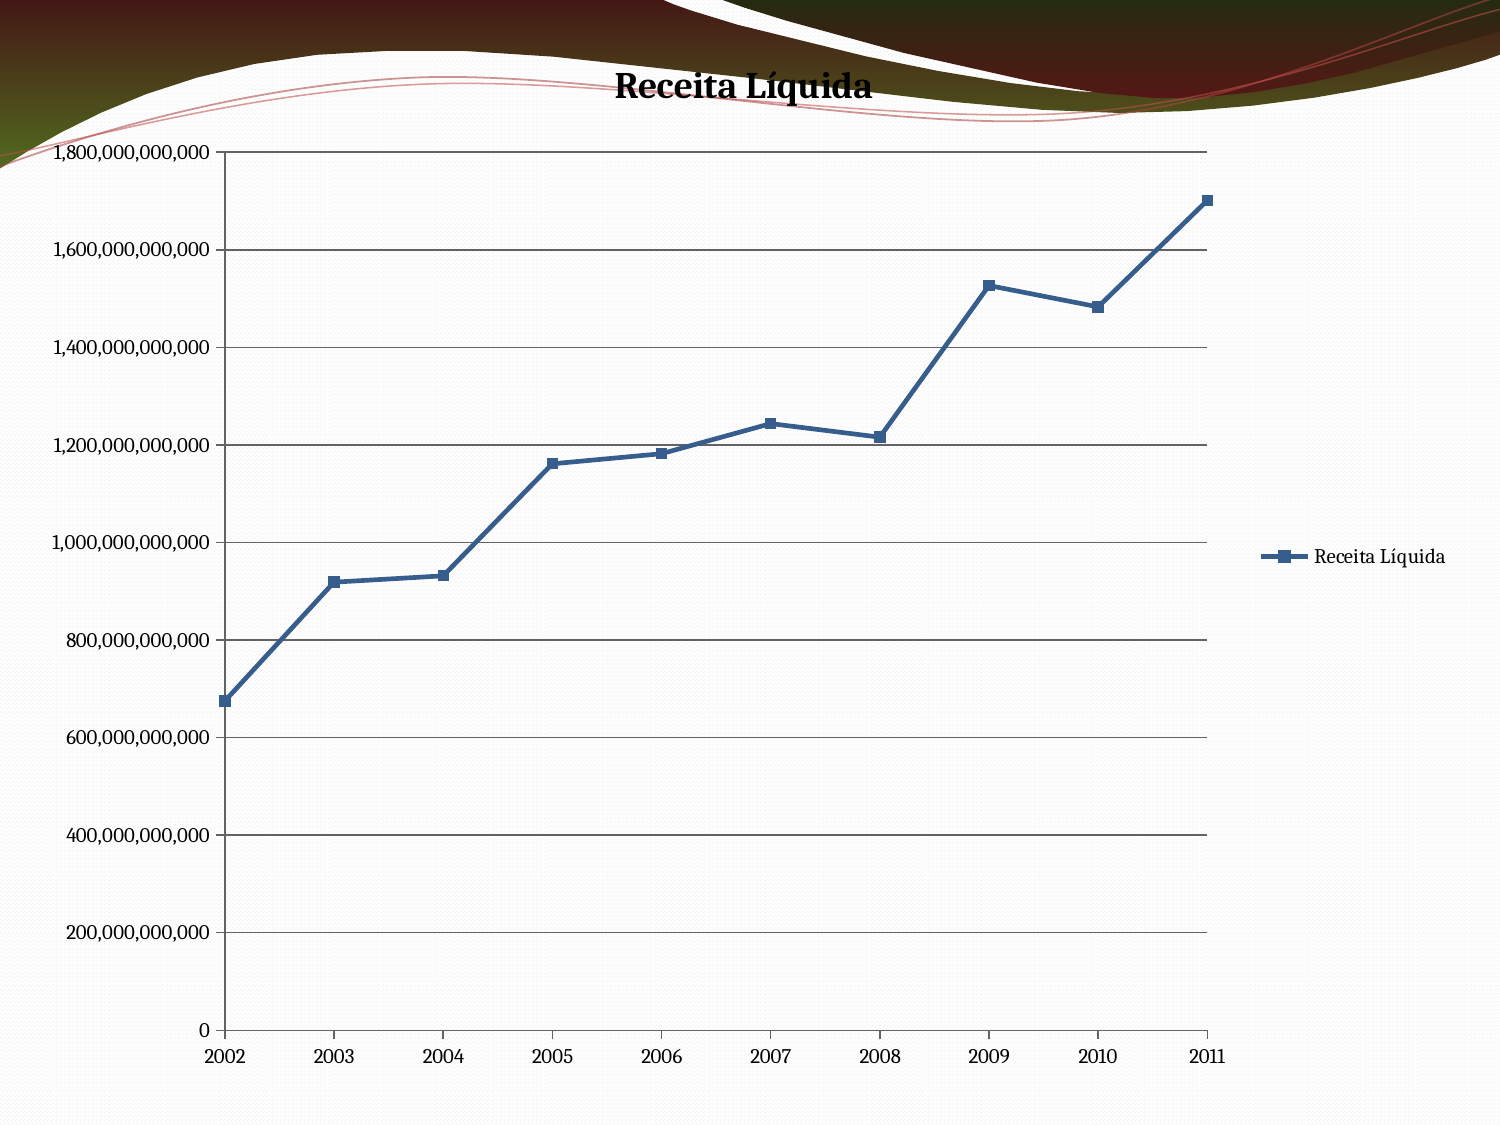

### Chart: Receita Líquida
| Category | Receita Líquida |
|---|---|
| 2002 | 674928089894.0 |
| 2003 | 918530285054.0 |
| 2004 | 931525697348.0 |
| 2005 | 1161168757662.0 |
| 2006 | 1181809271965.0 |
| 2007 | 1243544911513.0 |
| 2008 | 1215777790188.0 |
| 2009 | 1526631022641.0 |
| 2010 | 1482728571543.0 |
| 2011 | 1700996880045.0 |